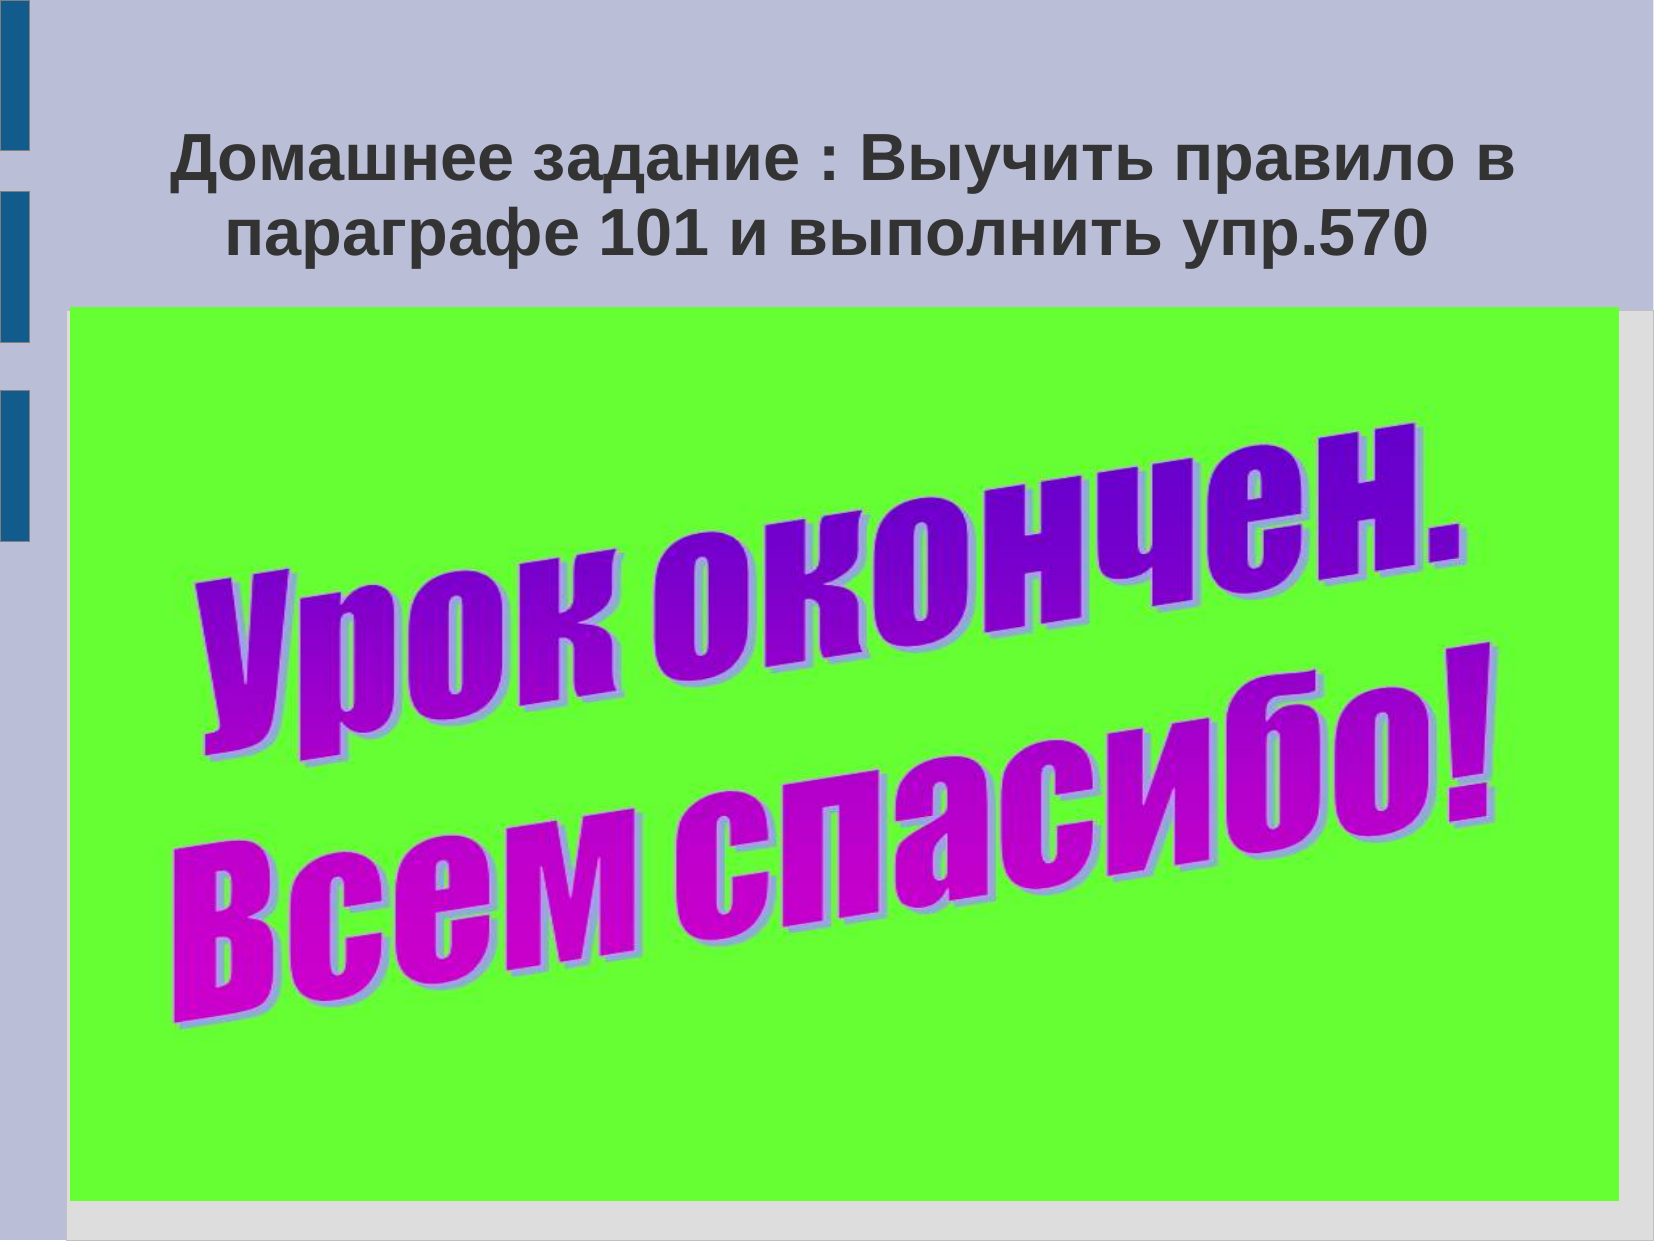

# Домашнее задание : Выучить правило в параграфе 101 и выполнить упр.570